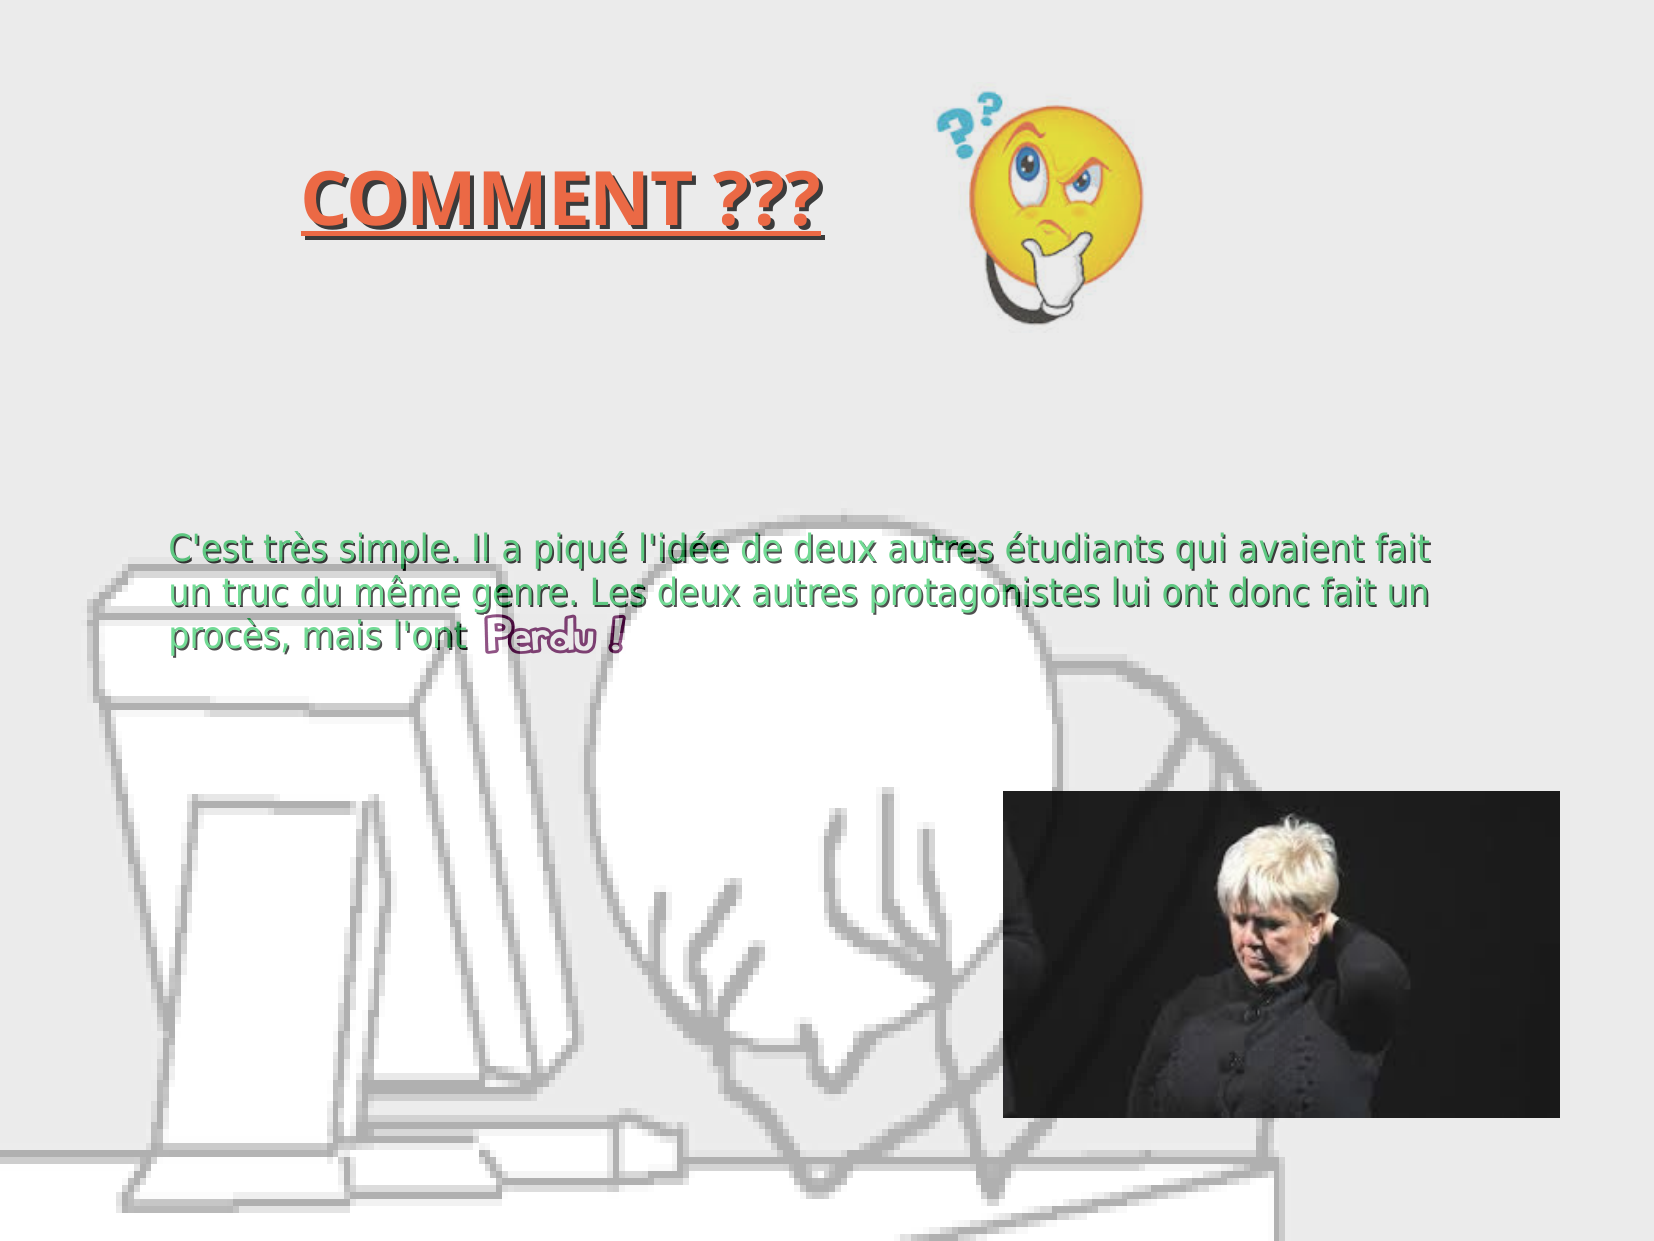

COMMENT ???
C'est très simple. Il a piqué l'idée de deux autres étudiants qui avaient fait un truc du même genre. Les deux autres protagonistes lui ont donc fait un procès, mais l'ont